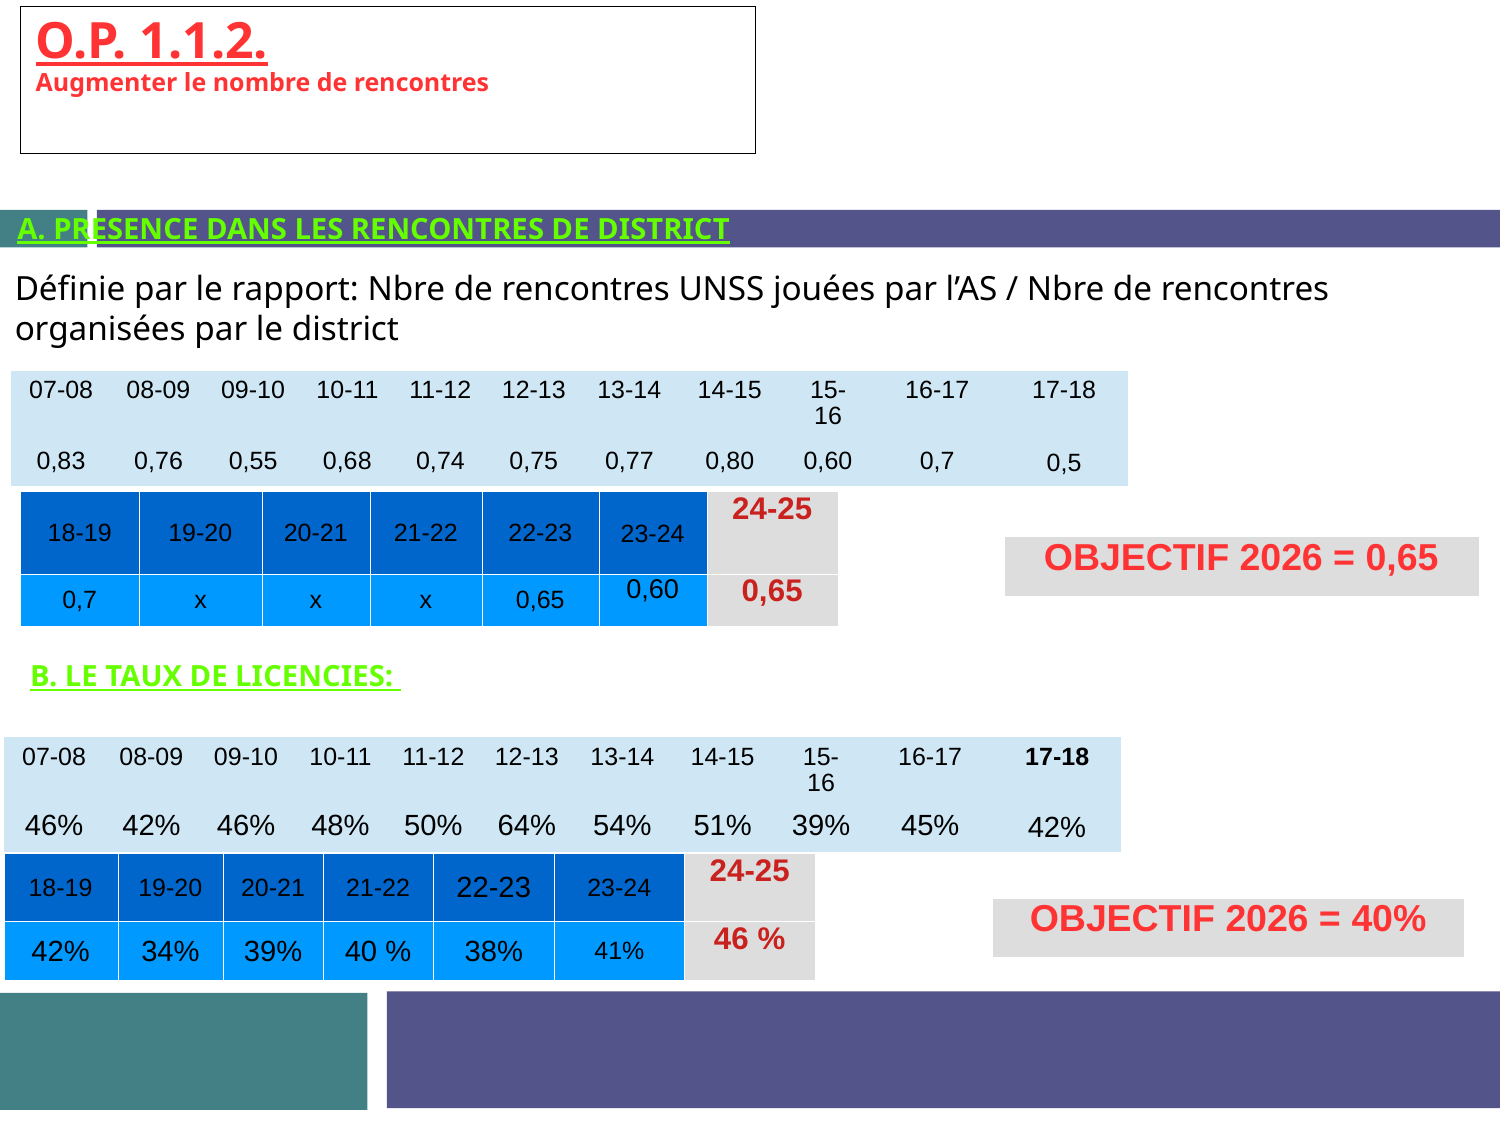

# O.P. 1.1.2. Augmenter le nombre de rencontres
A. PRESENCE DANS LES RENCONTRES DE DISTRICT
Définie par le rapport: Nbre de rencontres UNSS jouées par l’AS / Nbre de rencontres organisées par le district
| 07-08 | 08-09 | 09-10 | 10-11 | 11-12 | 12-13 | 13-14 | 14-15 | 15-16 | 16-17 | 17-18 |
| --- | --- | --- | --- | --- | --- | --- | --- | --- | --- | --- |
| 0,83 | 0,76 | 0,55 | 0,68 | 0,74 | 0,75 | 0,77 | 0,80 | 0,60 | 0,7 | 0,5 |
| 18-19 | 19-20 | 20-21 | 21-22 | 22-23 | 23-24 | 24-25 |
| --- | --- | --- | --- | --- | --- | --- |
| 0,7 | x | x | x | 0,65 | 0,60 | 0,65 |
| OBJECTIF 2026 = 0,65 |
| --- |
B. LE TAUX DE LICENCIES:
| 07-08 | 08-09 | 09-10 | 10-11 | 11-12 | 12-13 | 13-14 | 14-15 | 15-16 | 16-17 | 17-18 |
| --- | --- | --- | --- | --- | --- | --- | --- | --- | --- | --- |
| 46% | 42% | 46% | 48% | 50% | 64% | 54% | 51% | 39% | 45% | 42% |
| 18-19 | 19-20 | 20-21 | 21-22 | 22-23 | 23-24 | 24-25 |
| --- | --- | --- | --- | --- | --- | --- |
| 42% | 34% | 39% | 40 % | 38% | 41% | 46 % |
| OBJECTIF 2026 = 40% |
| --- |